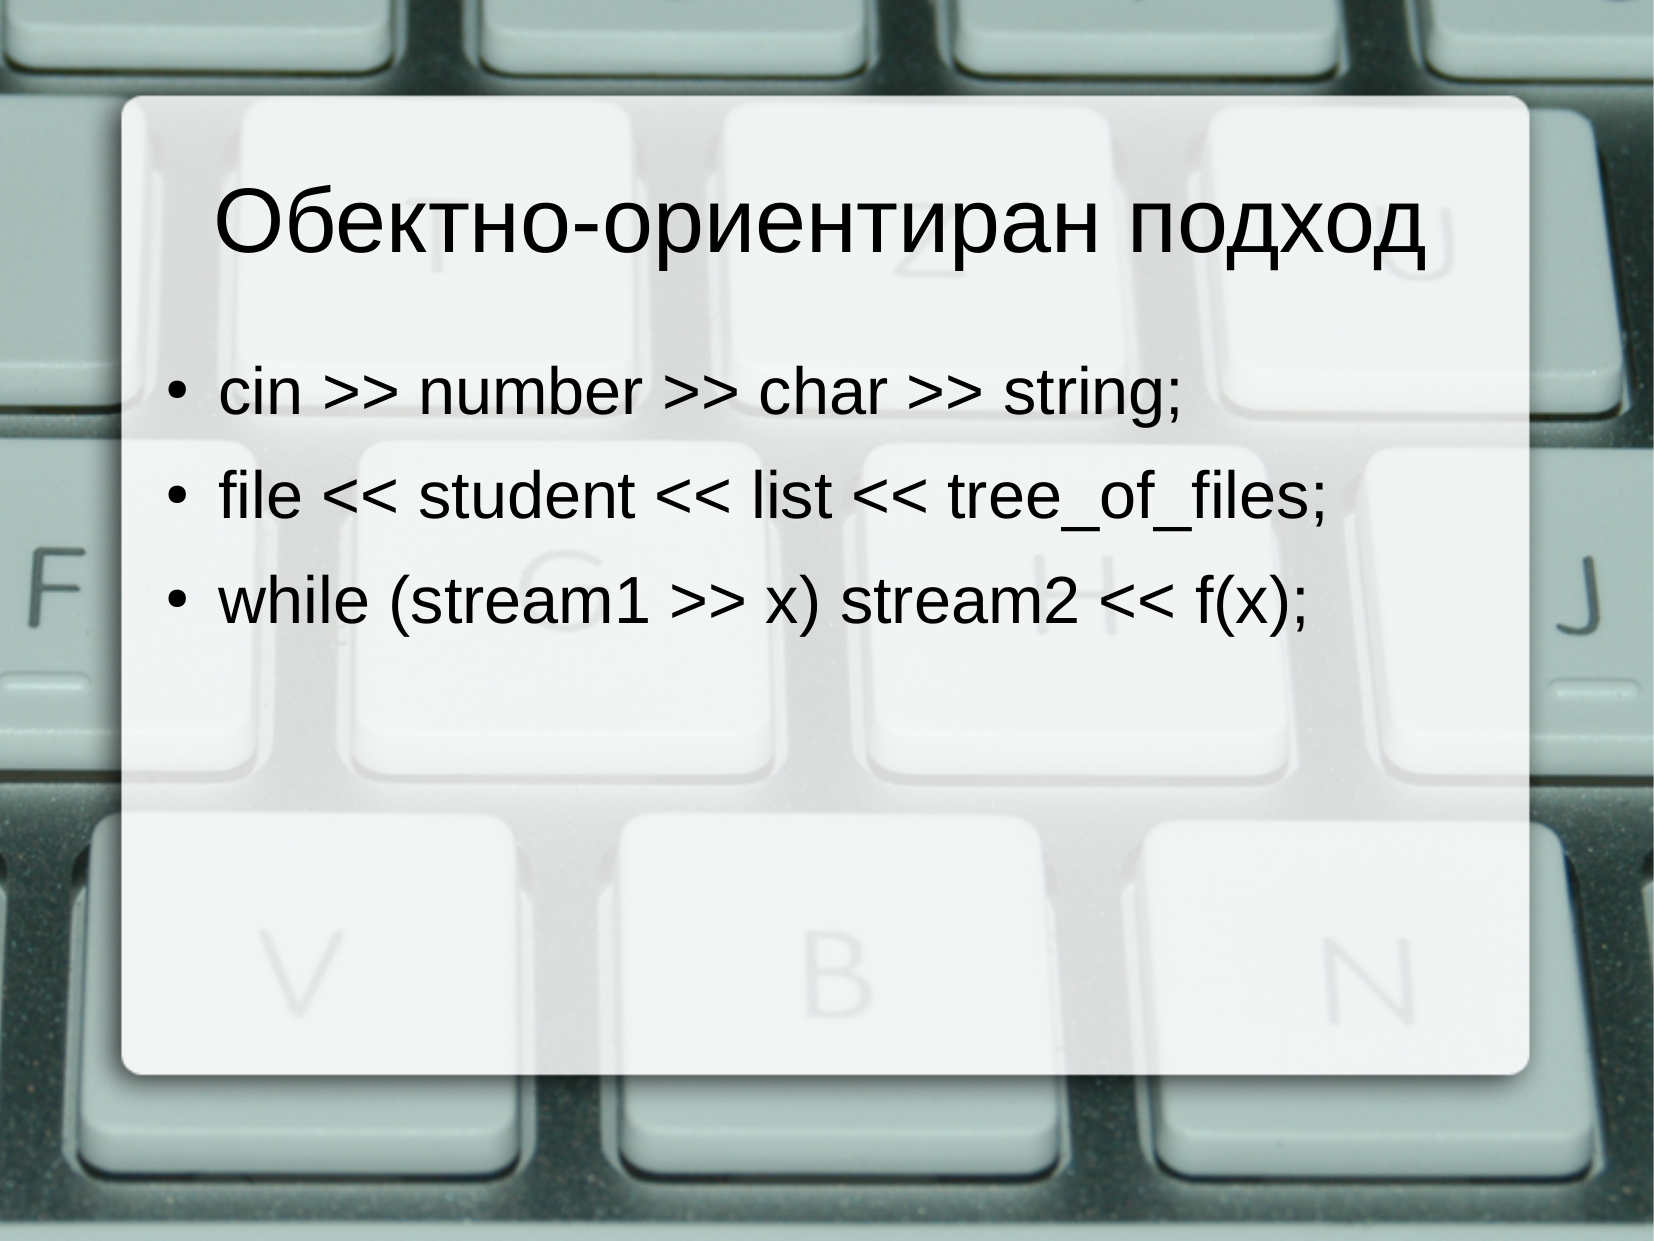

# Обектно-ориентиран подход
cin >> number >> char >> string;
file << student << list << tree_of_files;
while (stream1 >> x) stream2 << f(x);